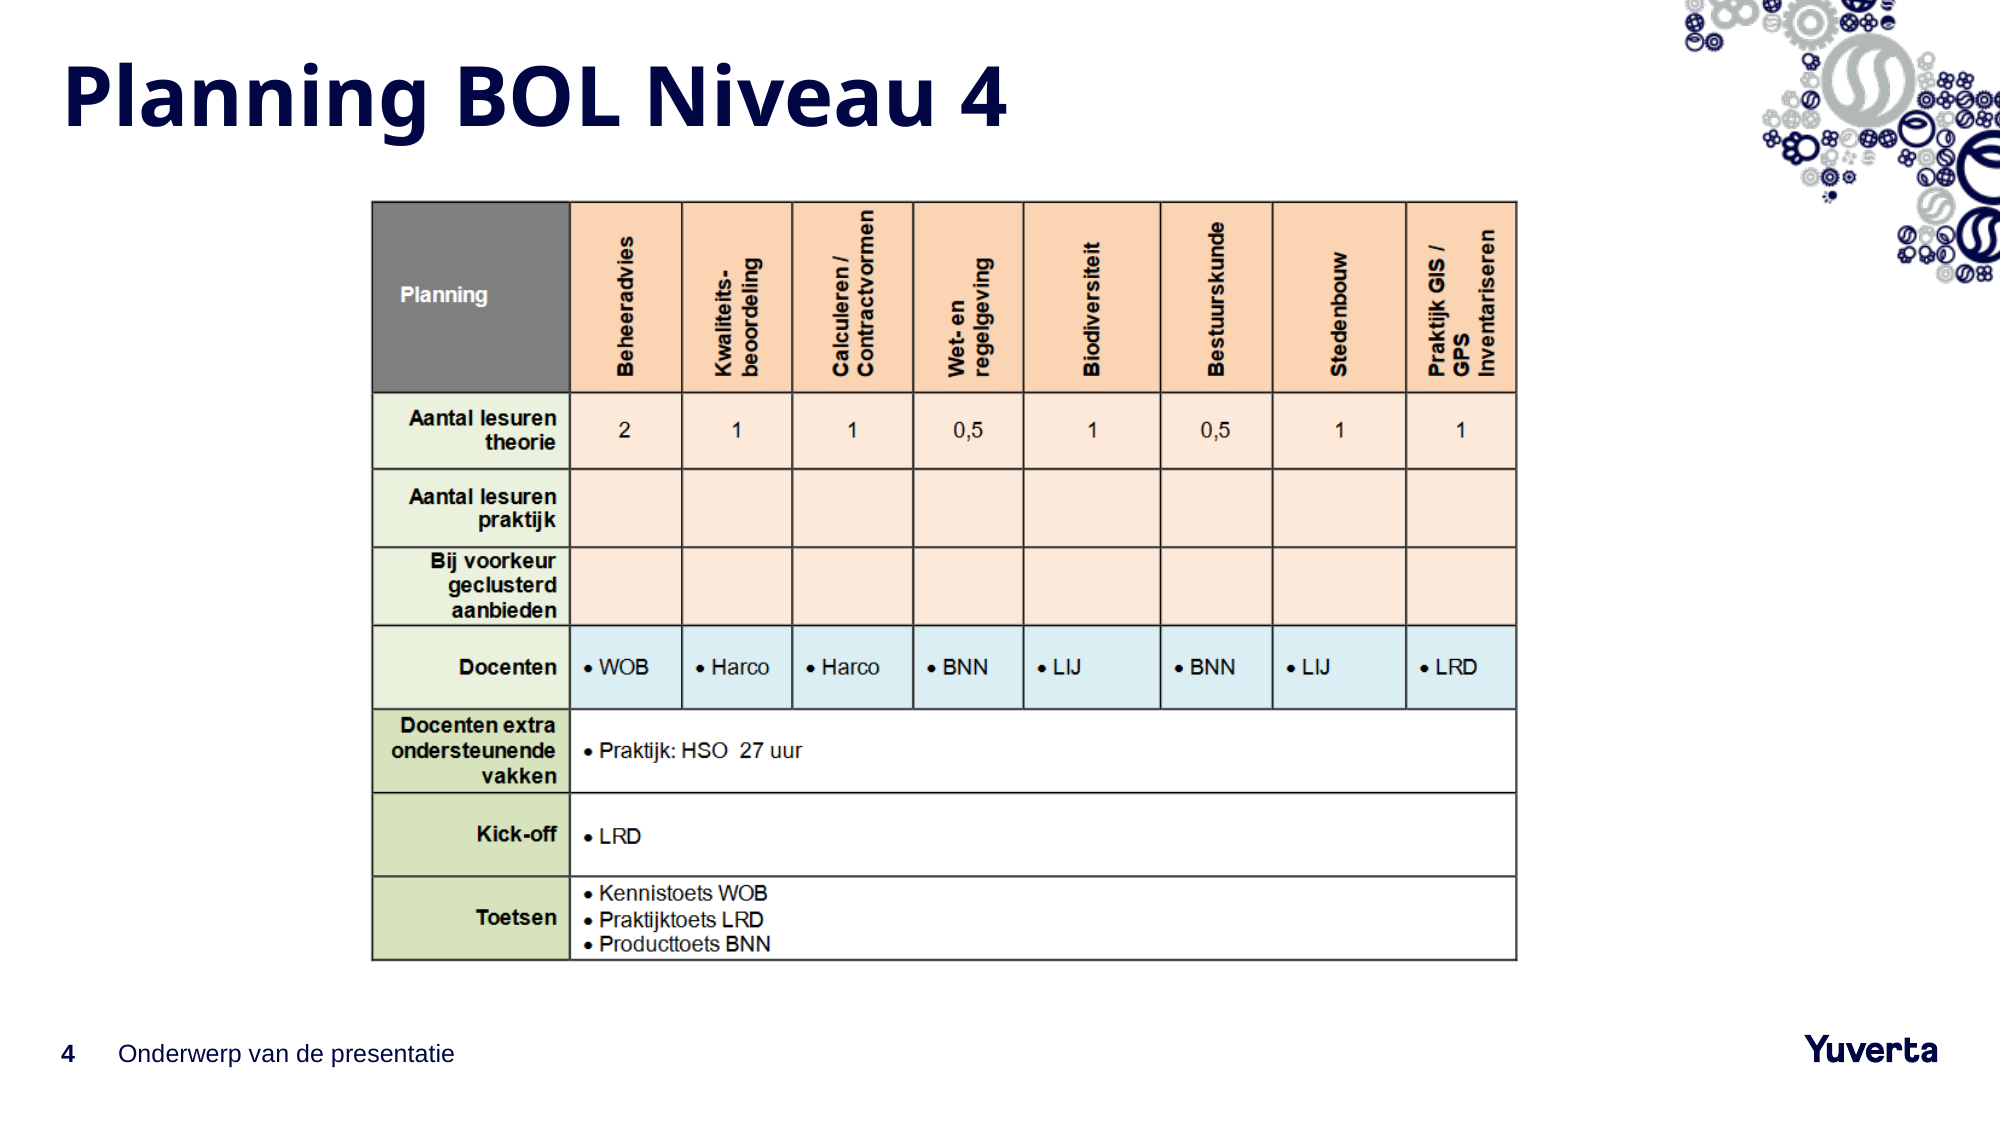

# Planning BOL Niveau 4
Onderwerp van de presentatie